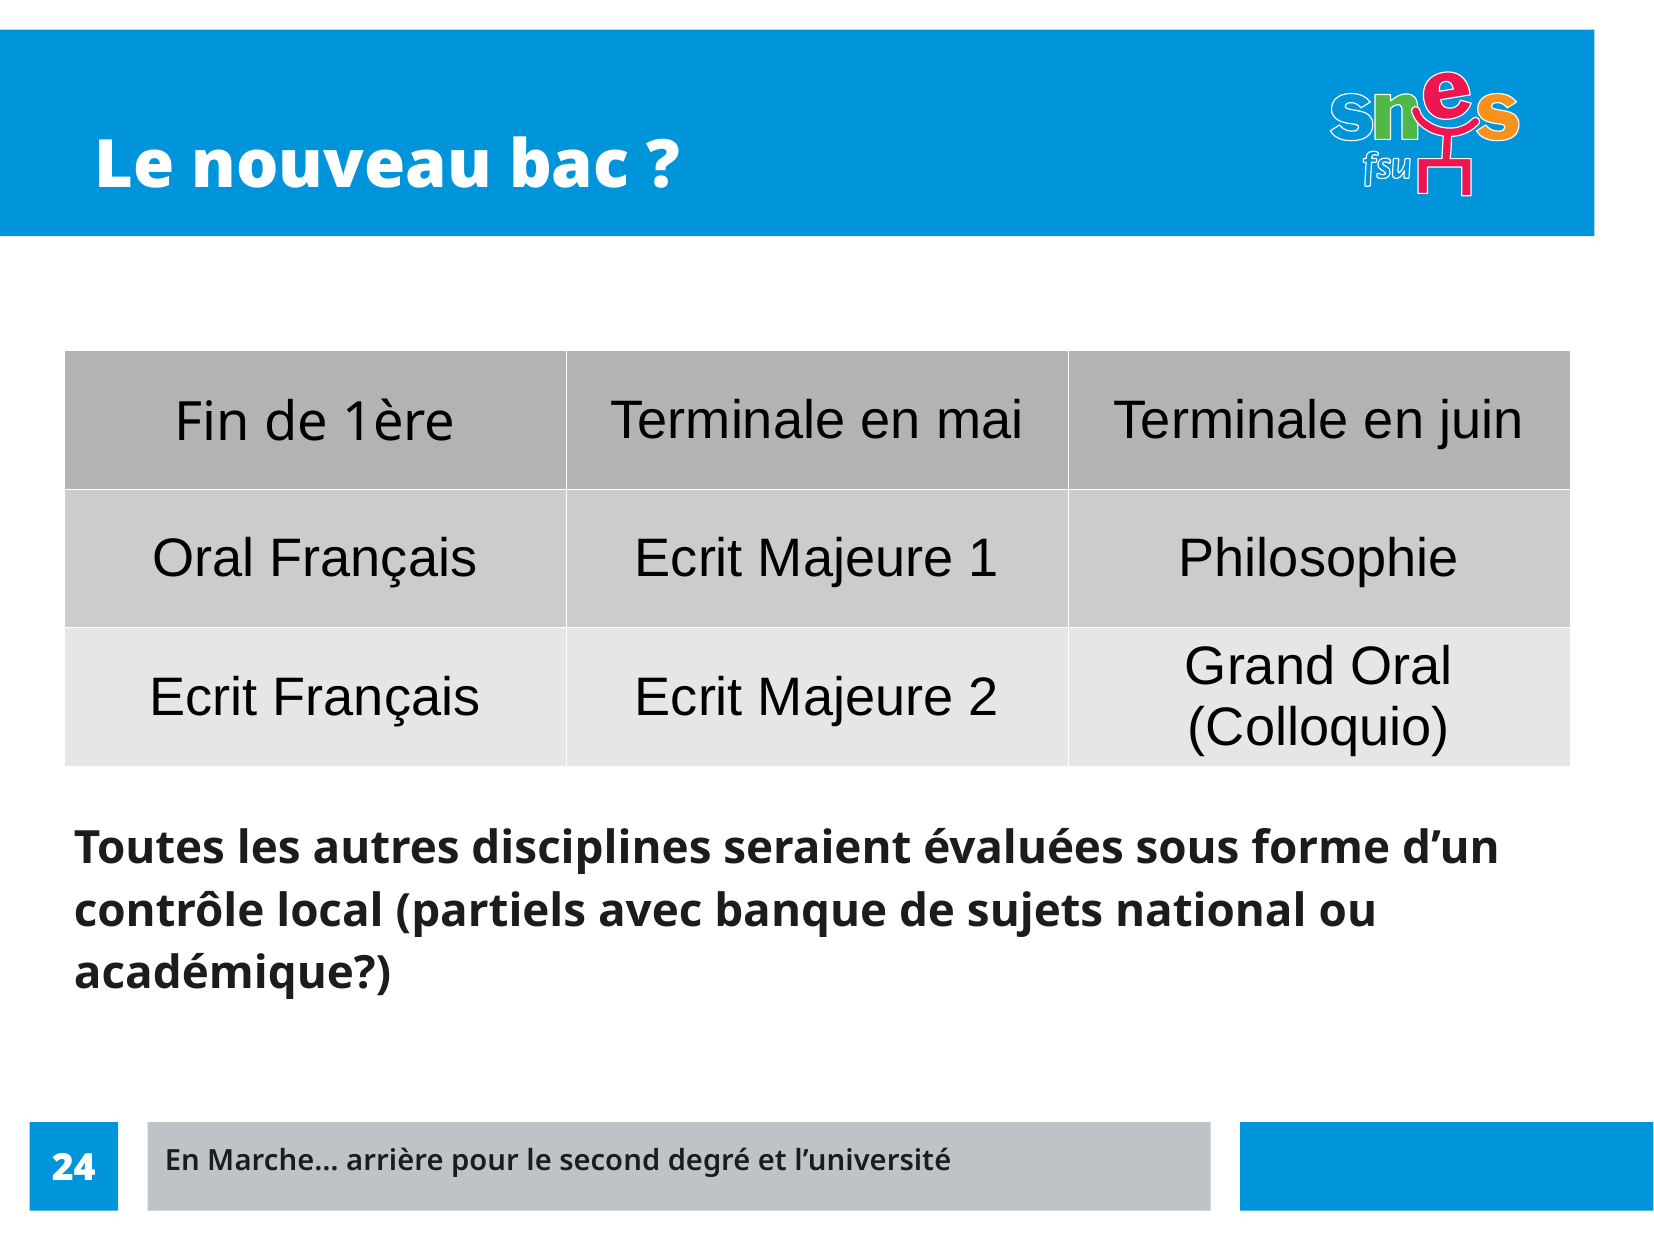

# Le nouveau bac ?
| Fin de 1ère | Terminale en mai | Terminale en juin |
| --- | --- | --- |
| Oral Français | Ecrit Majeure 1 | Philosophie |
| Ecrit Français | Ecrit Majeure 2 | Grand Oral (Colloquio) |
Toutes les autres disciplines seraient évaluées sous forme d’un contrôle local (partiels avec banque de sujets national ou académique?)
24
En Marche… arrière pour le second degré et l’université